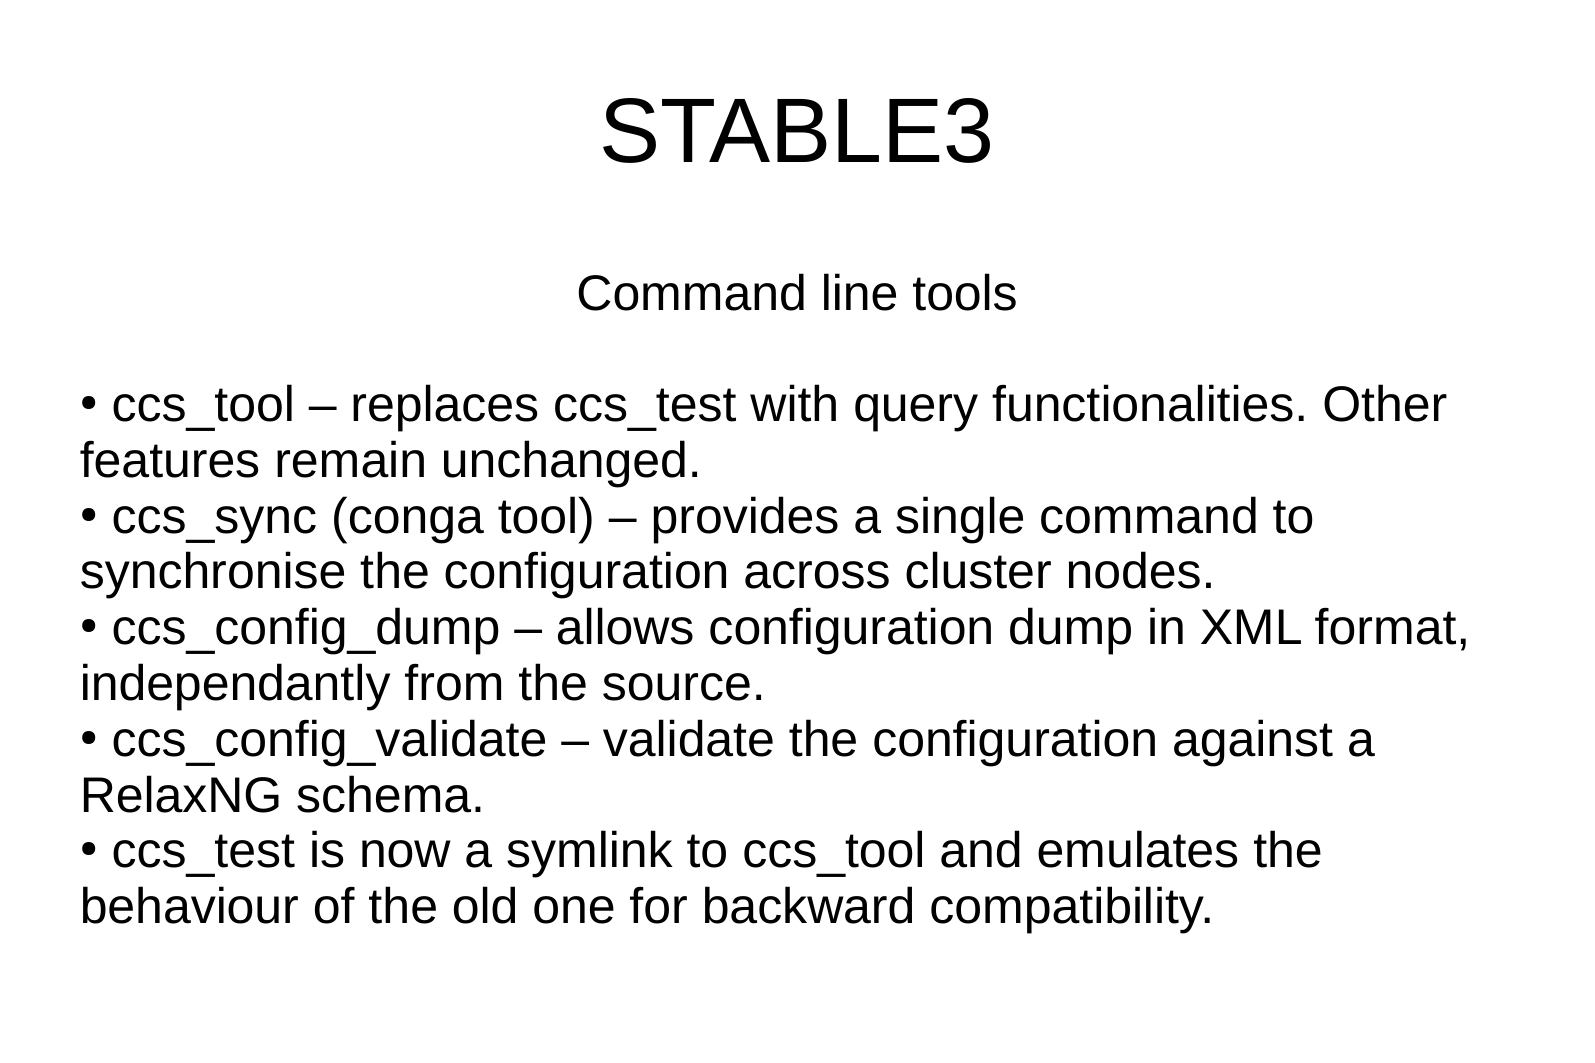

# STABLE3
Command line tools
 ccs_tool – replaces ccs_test with query functionalities. Other features remain unchanged.
 ccs_sync (conga tool) – provides a single command to synchronise the configuration across cluster nodes.
 ccs_config_dump – allows configuration dump in XML format, independantly from the source.
 ccs_config_validate – validate the configuration against a RelaxNG schema.
 ccs_test is now a symlink to ccs_tool and emulates the behaviour of the old one for backward compatibility.